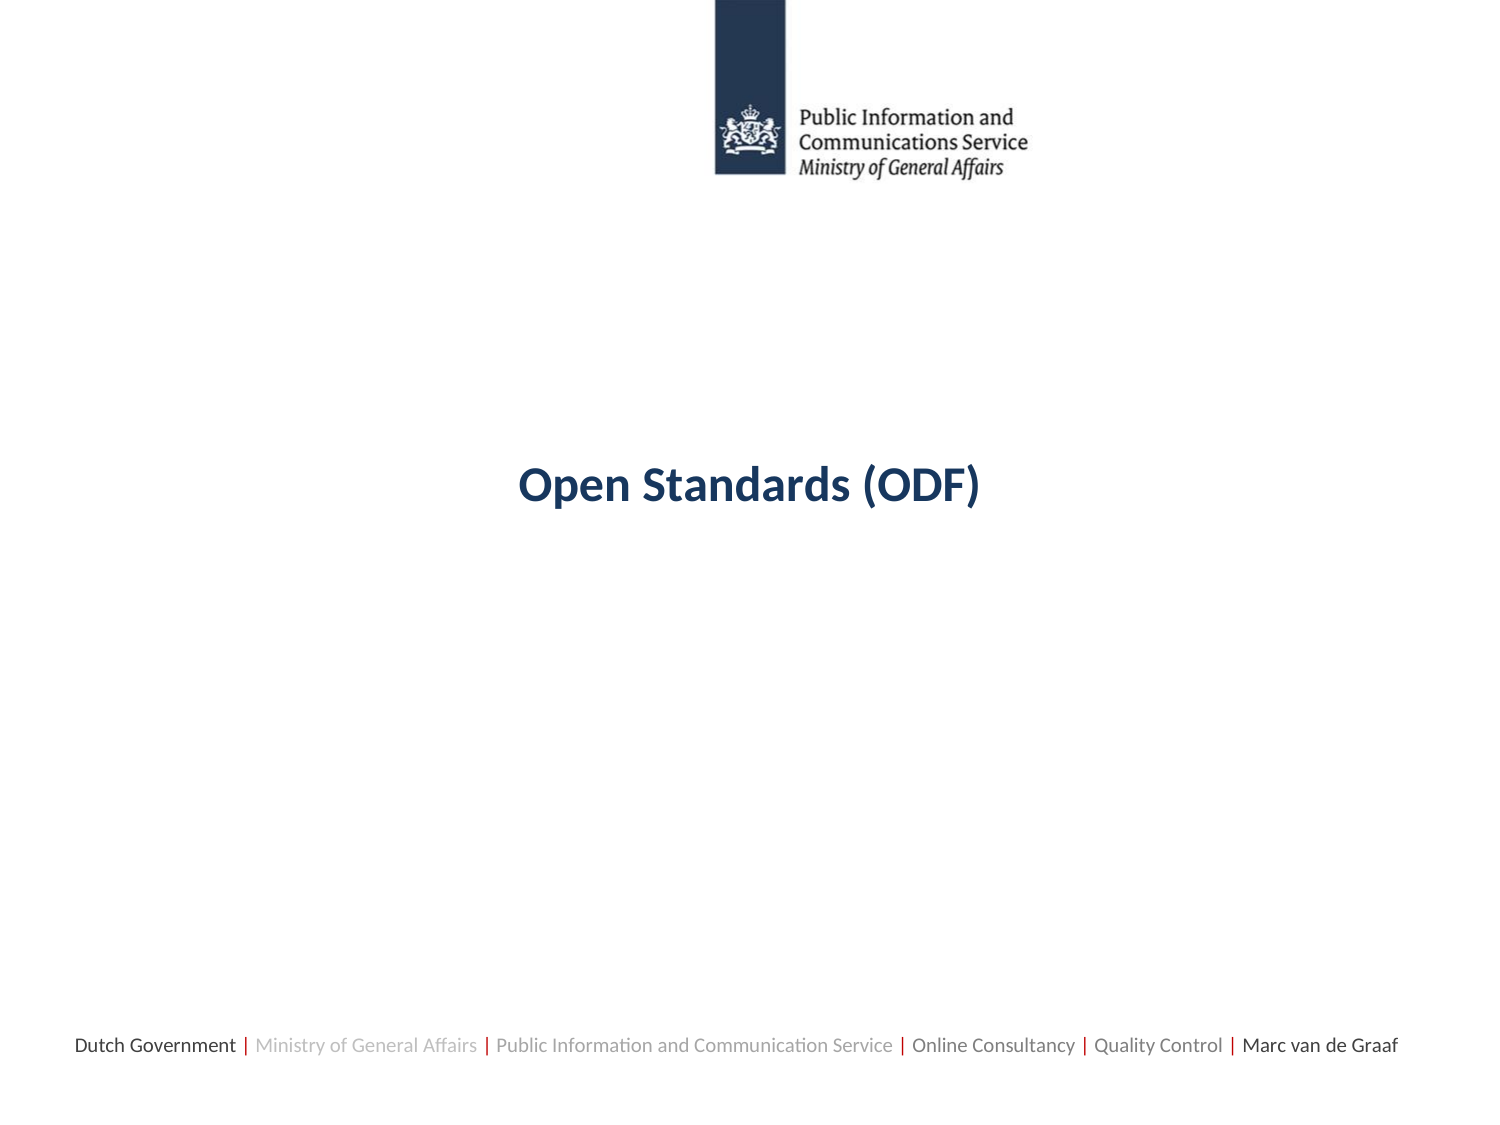

Open Standards (ODF)
Dutch Government | Ministry of General Affairs | Public Information and Communication Service | Online Consultancy | Quality Control | Marc van de Graaf